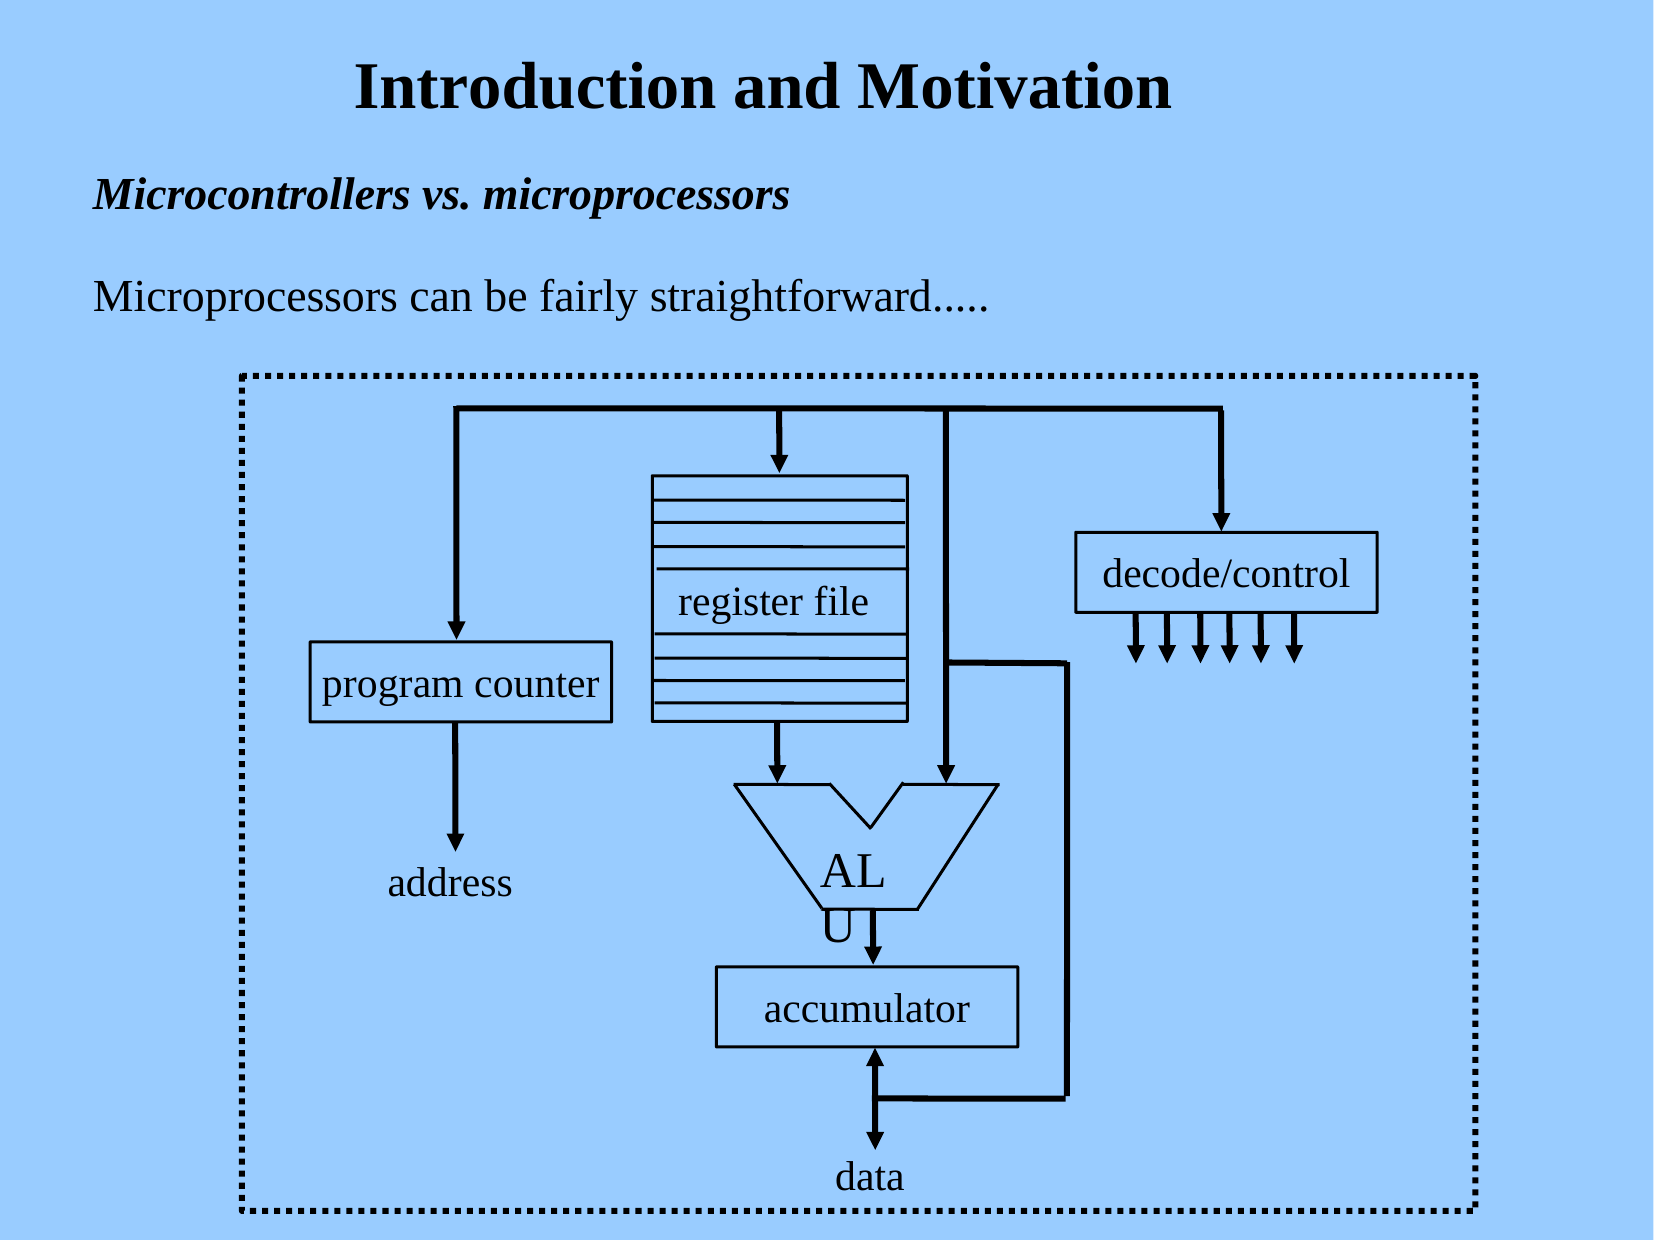

Introduction and Motivation
Microcontrollers vs. microprocessors
Microprocessors can be fairly straightforward.....
decode/control
register file
program counter
ALU
address
accumulator
data